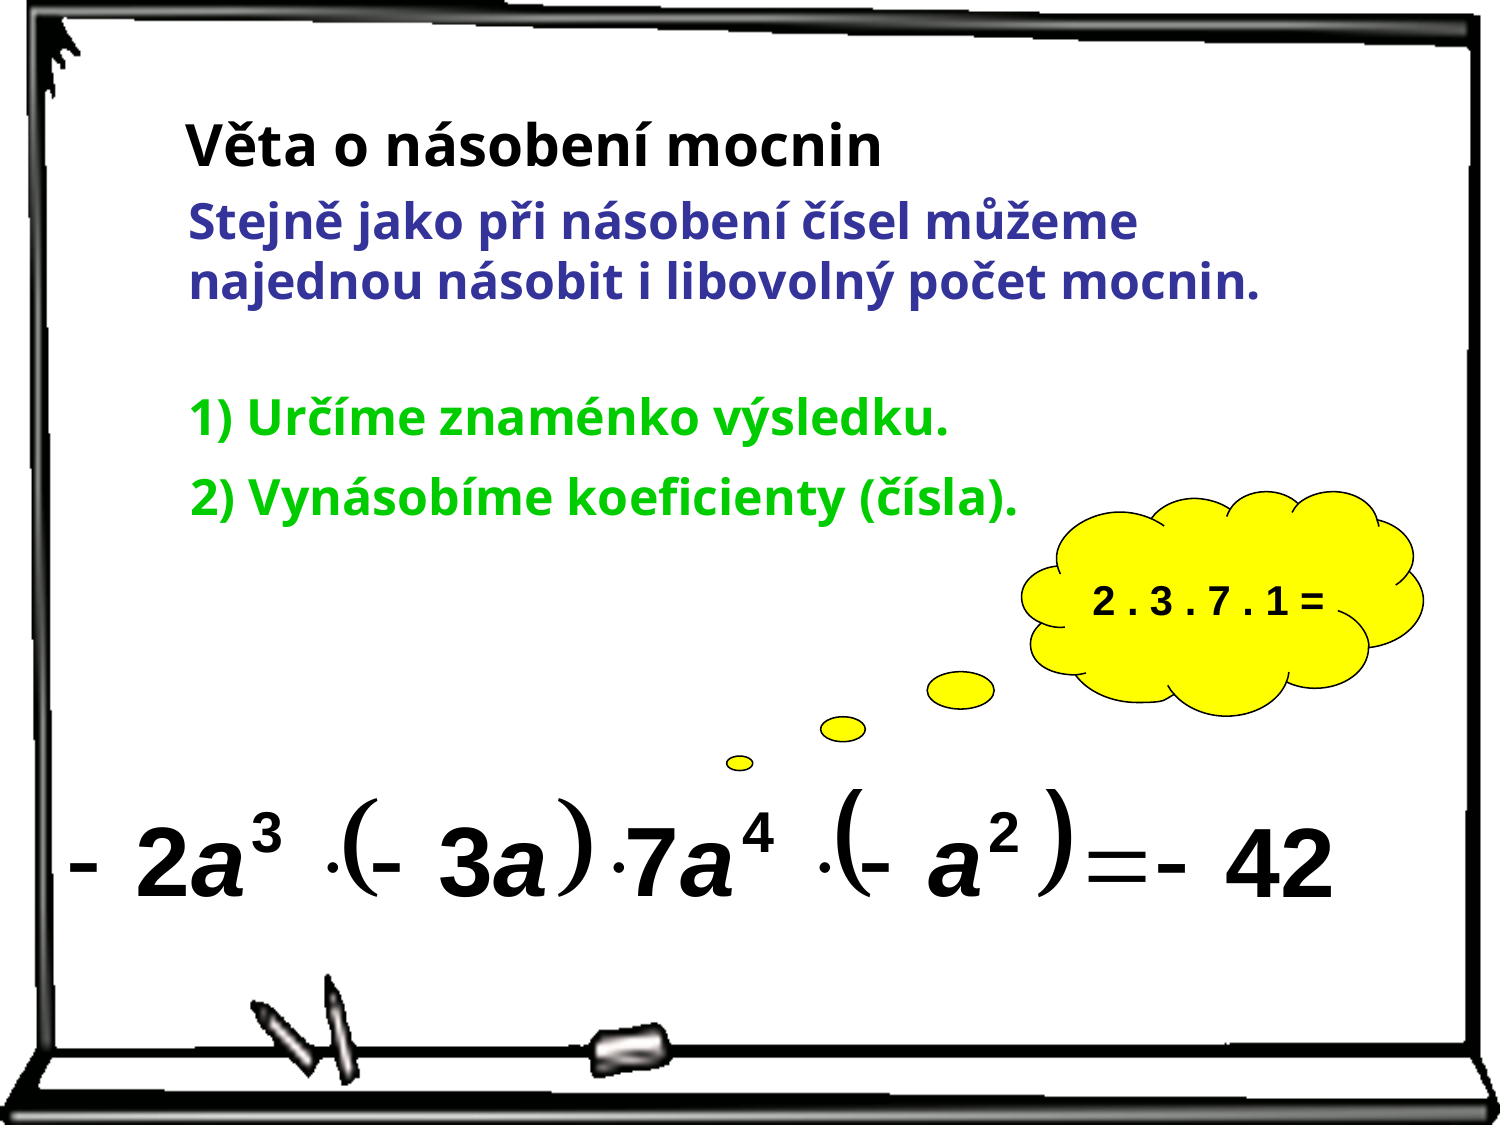

Věta o násobení mocnin
Stejně jako při násobení čísel můžeme najednou násobit i libovolný počet mocnin.
1) Určíme znaménko výsledku.
2) Vynásobíme koeficienty (čísla).
2 . 3 . 7 . 1 =